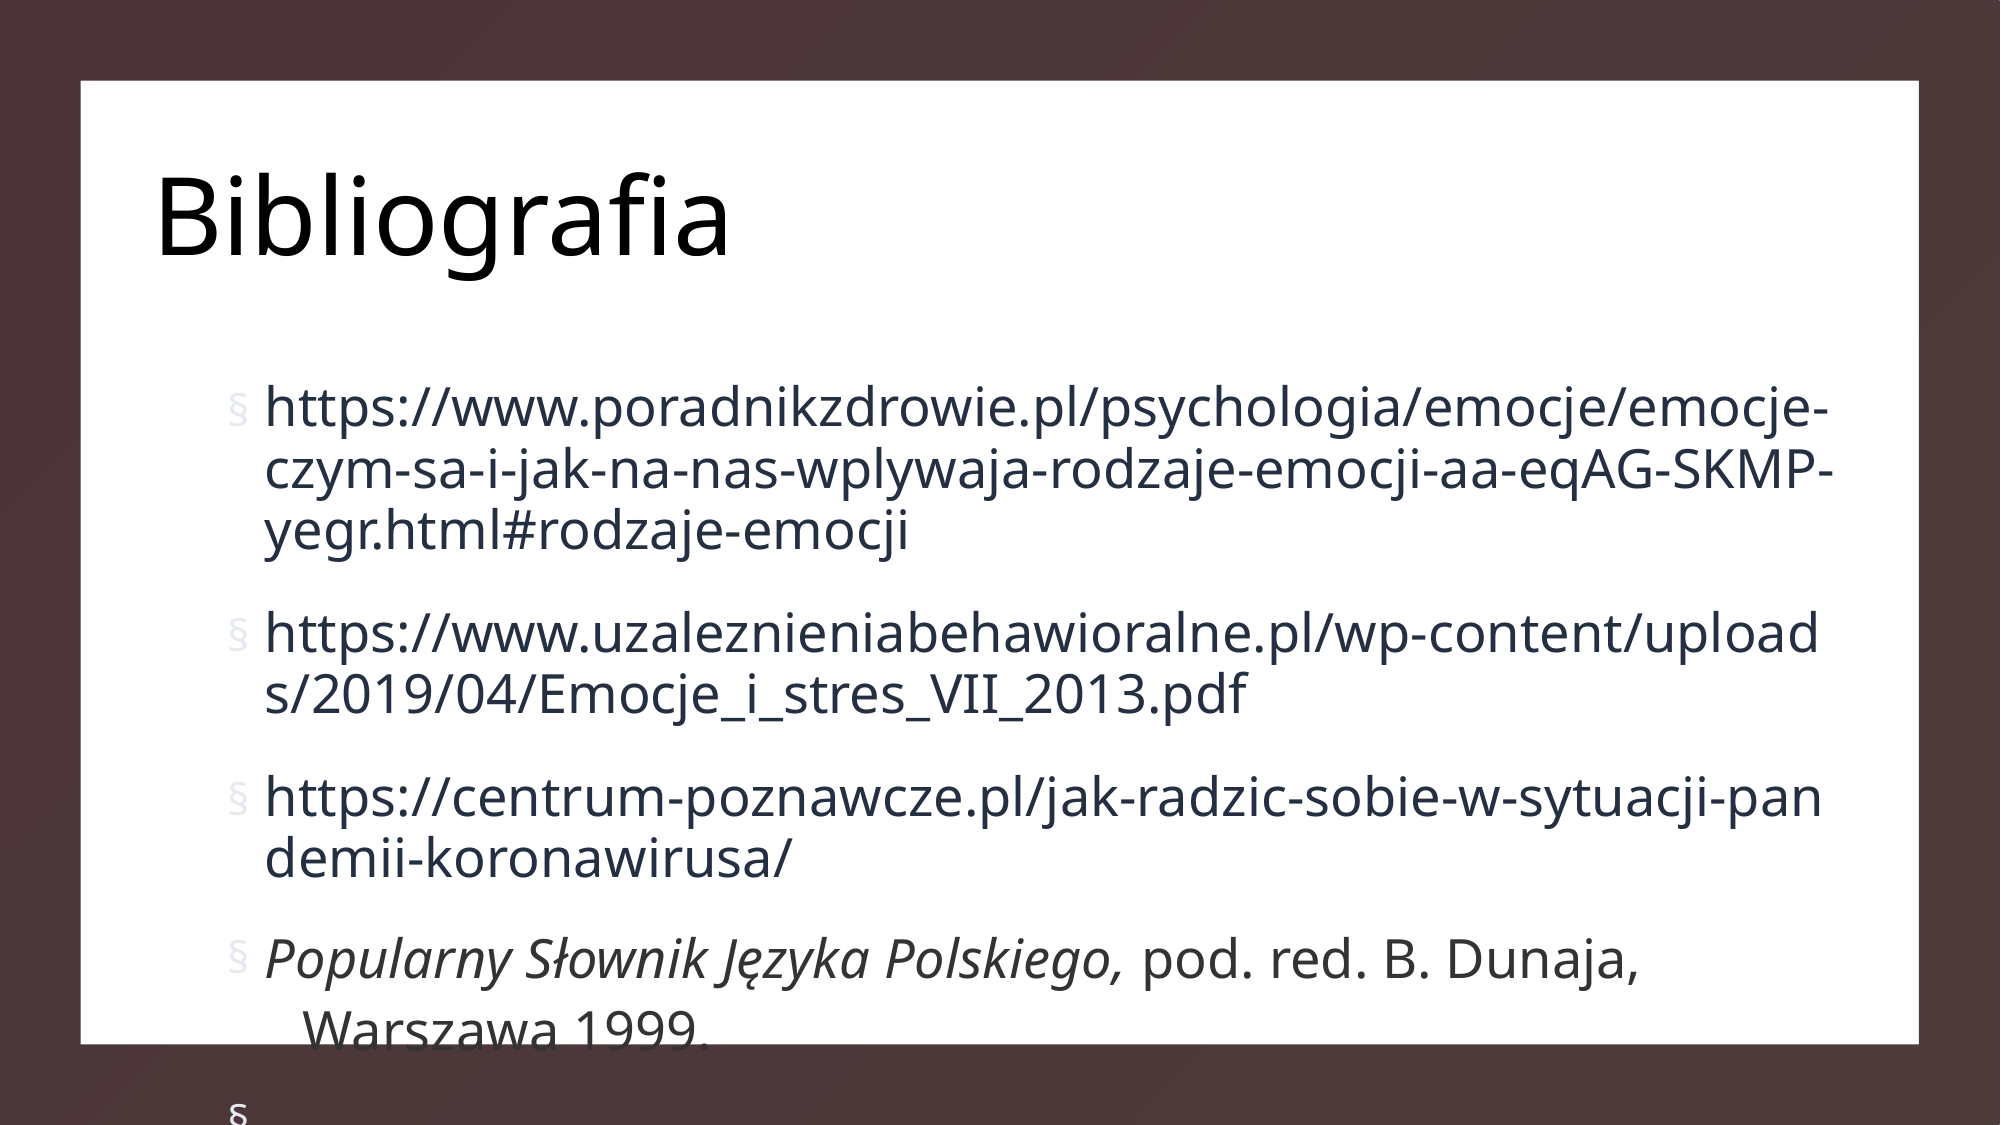

# Bibliografia
https://www.poradnikzdrowie.pl/psychologia/emocje/emocje-czym-sa-i-jak-na-nas-wplywaja-rodzaje-emocji-aa-eqAG-SKMP-yegr.html#rodzaje-emocji
https://www.uzaleznieniabehawioralne.pl/wp-content/uploads/2019/04/Emocje_i_stres_VII_2013.pdf
https://centrum-poznawcze.pl/jak-radzic-sobie-w-sytuacji-pandemii-koronawirusa/
Popularny Słownik Języka Polskiego, pod. red. B. Dunaja, Warszawa 1999.